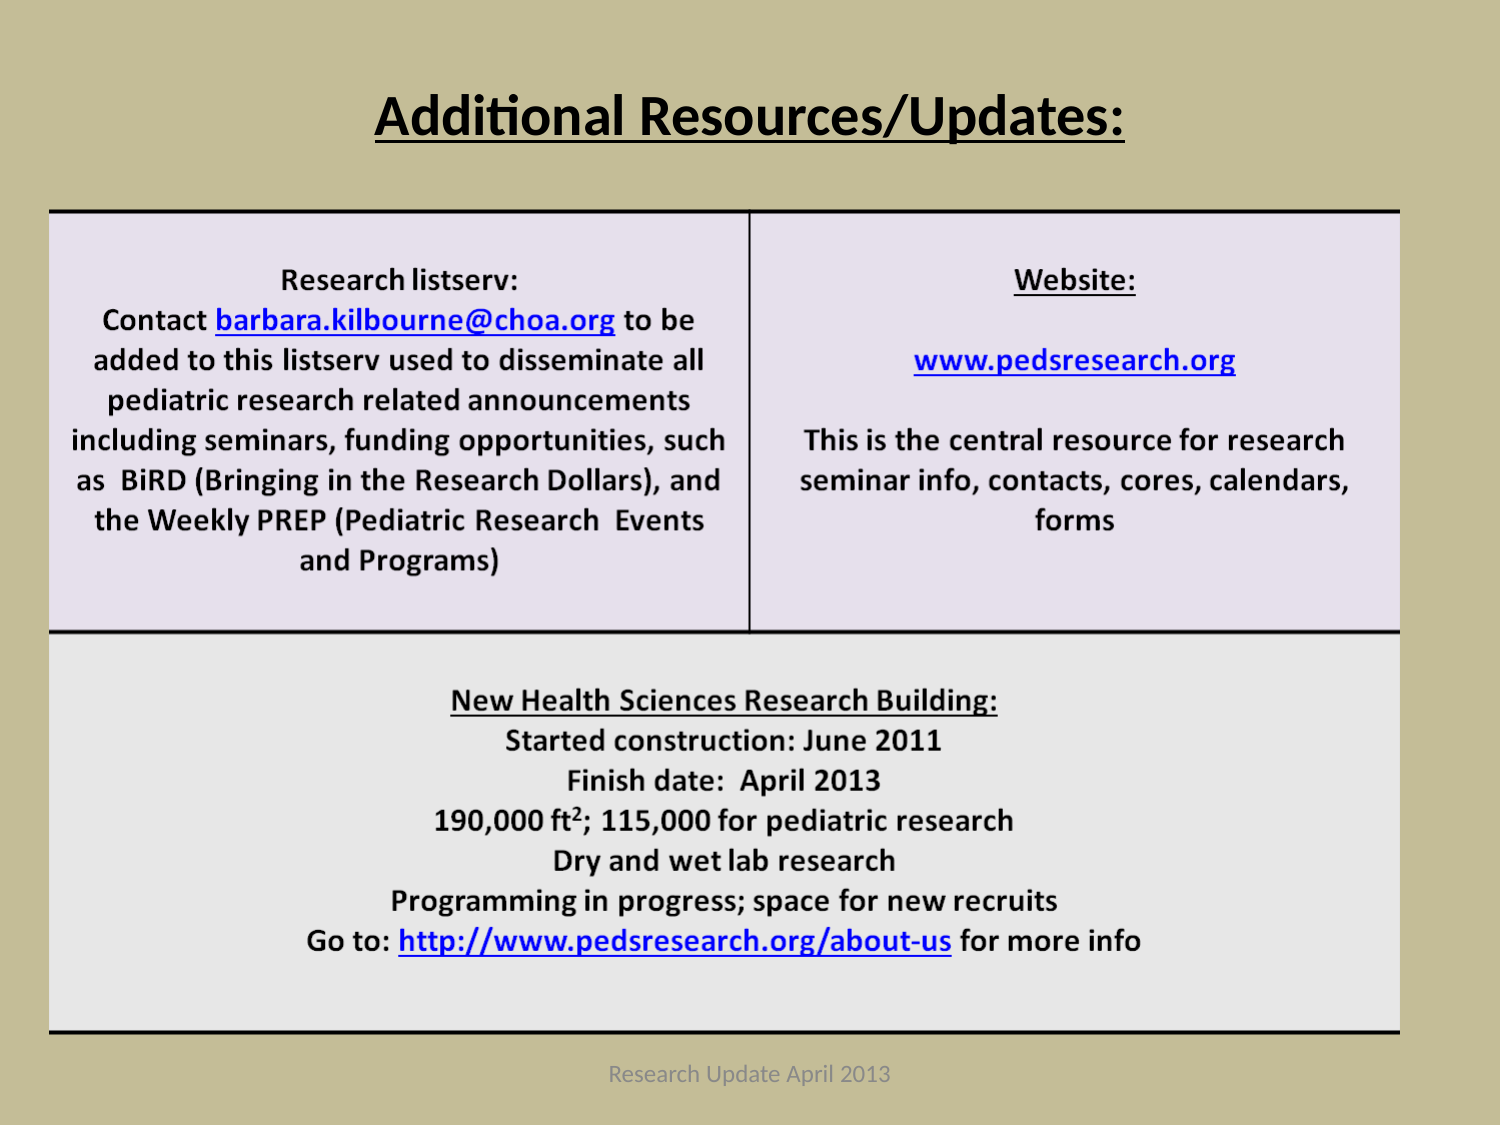

# Additional Resources/Updates:
Research Update April 2013